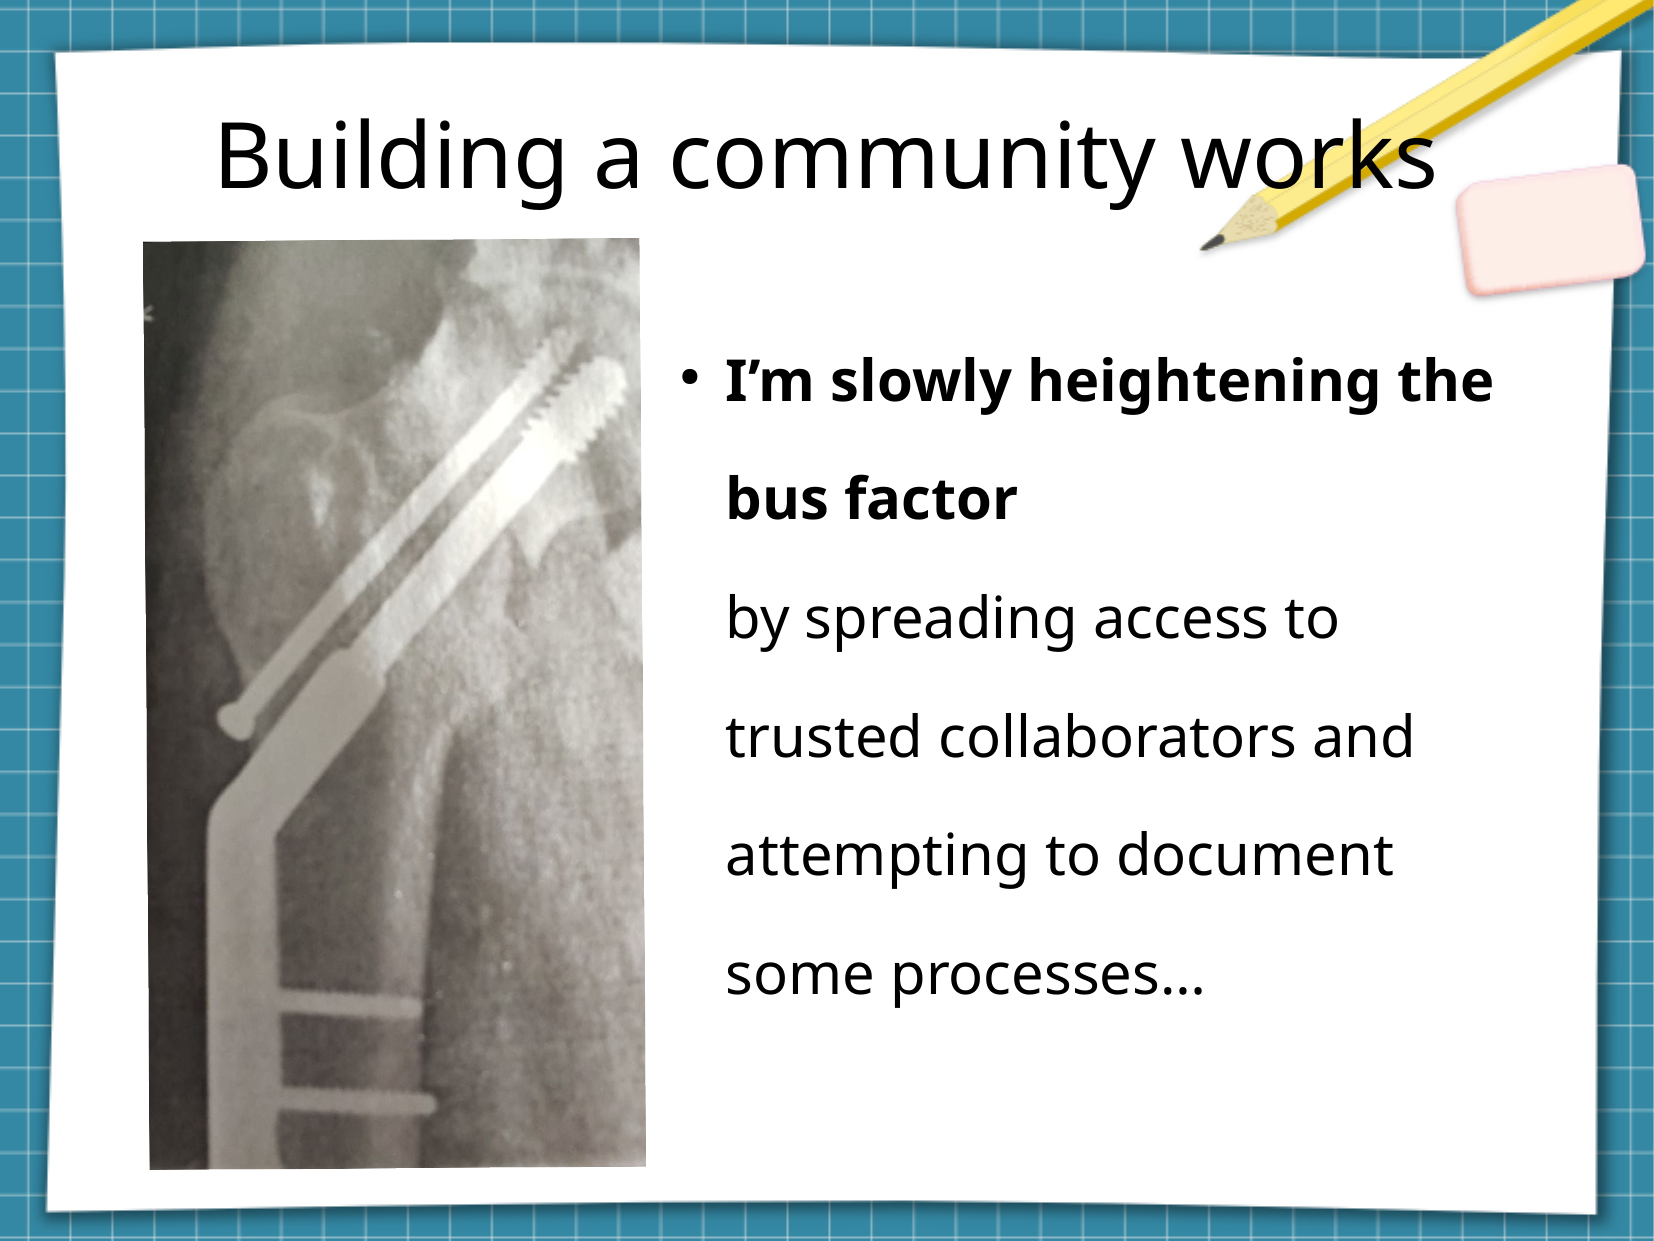

# Building a community works
I’m slowly heightening the bus factor
by spreading access to trusted collaborators and attempting to document some processes…